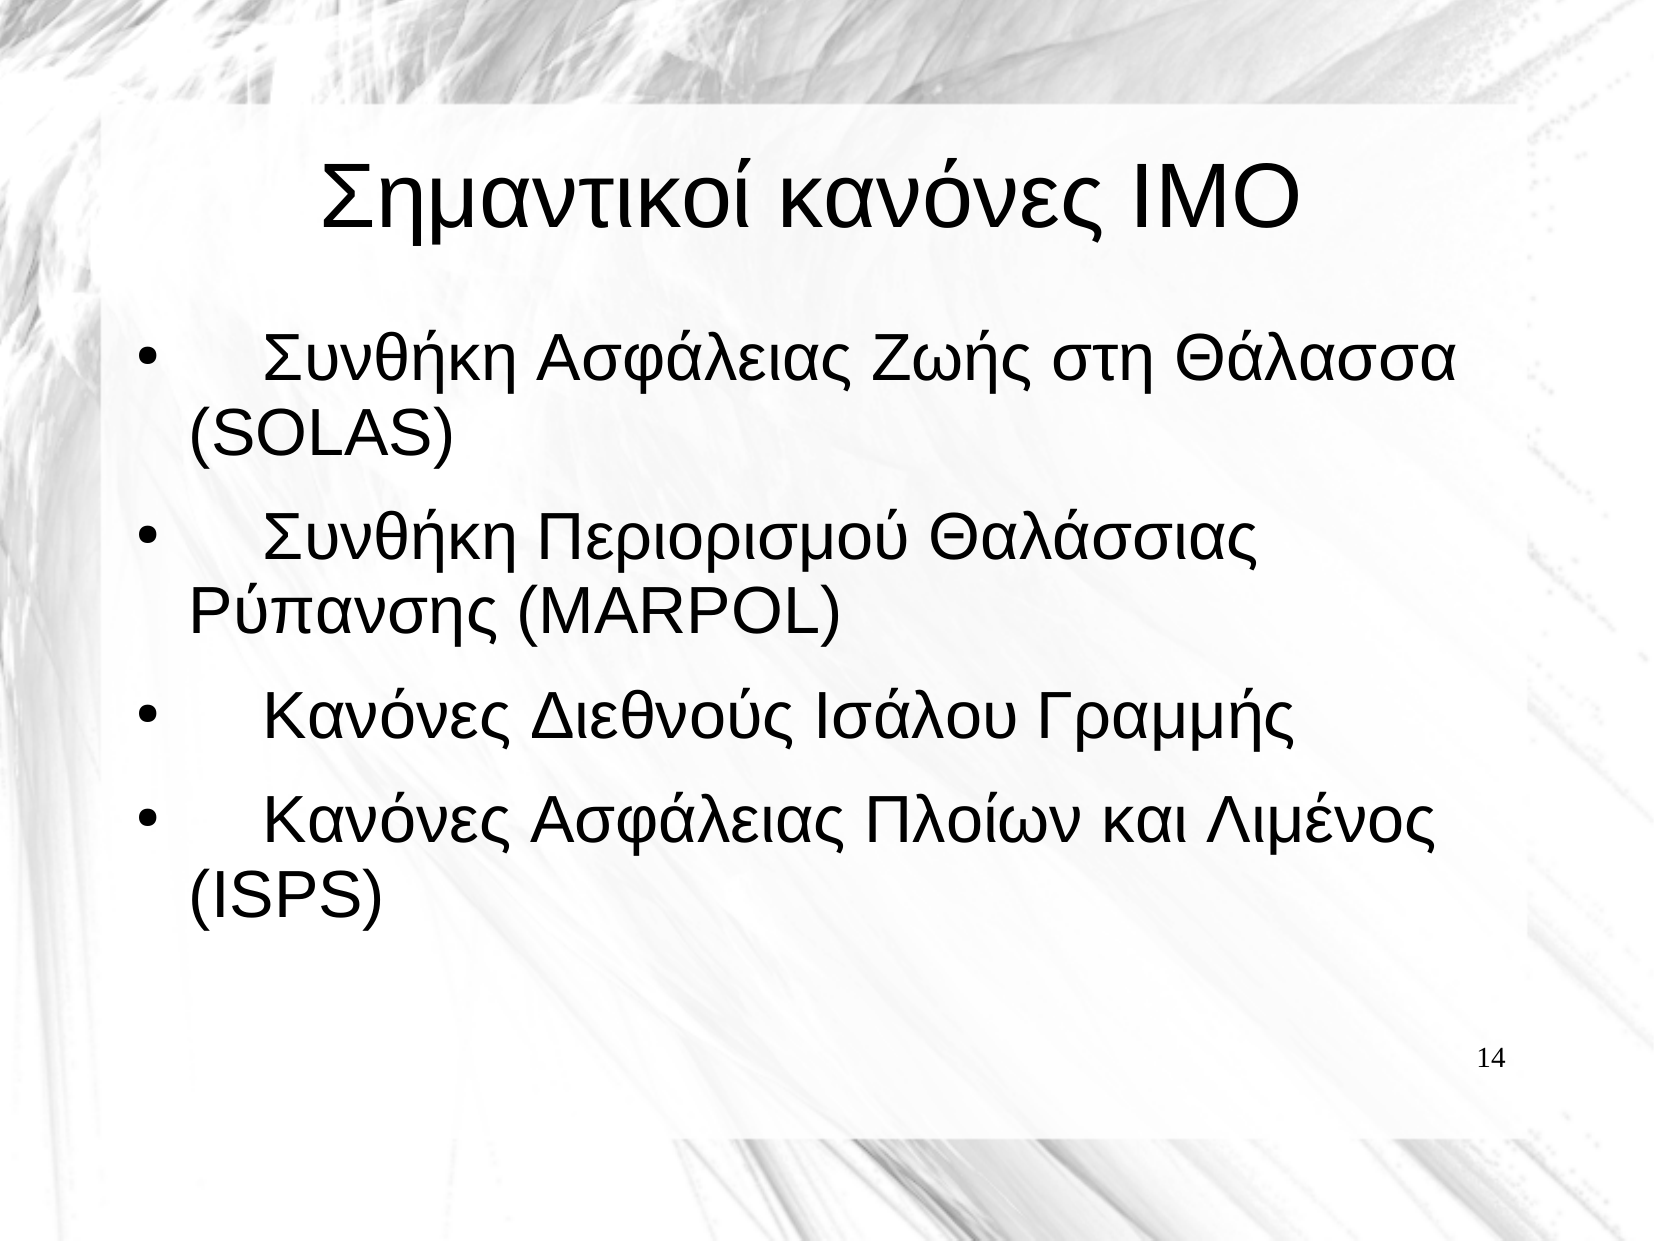

# Σημαντικοί κανόνες ΙΜΟ
 Συνθήκη Ασφάλειας Ζωής στη Θάλασσα (SOLAS)
 Συνθήκη Περιορισμού Θαλάσσιας Ρύπανσης (MARPOL)
 Κανόνες Διεθνούς Ισάλου Γραμμής
 Κανόνες Ασφάλειας Πλοίων και Λιμένος (ISPS)
14